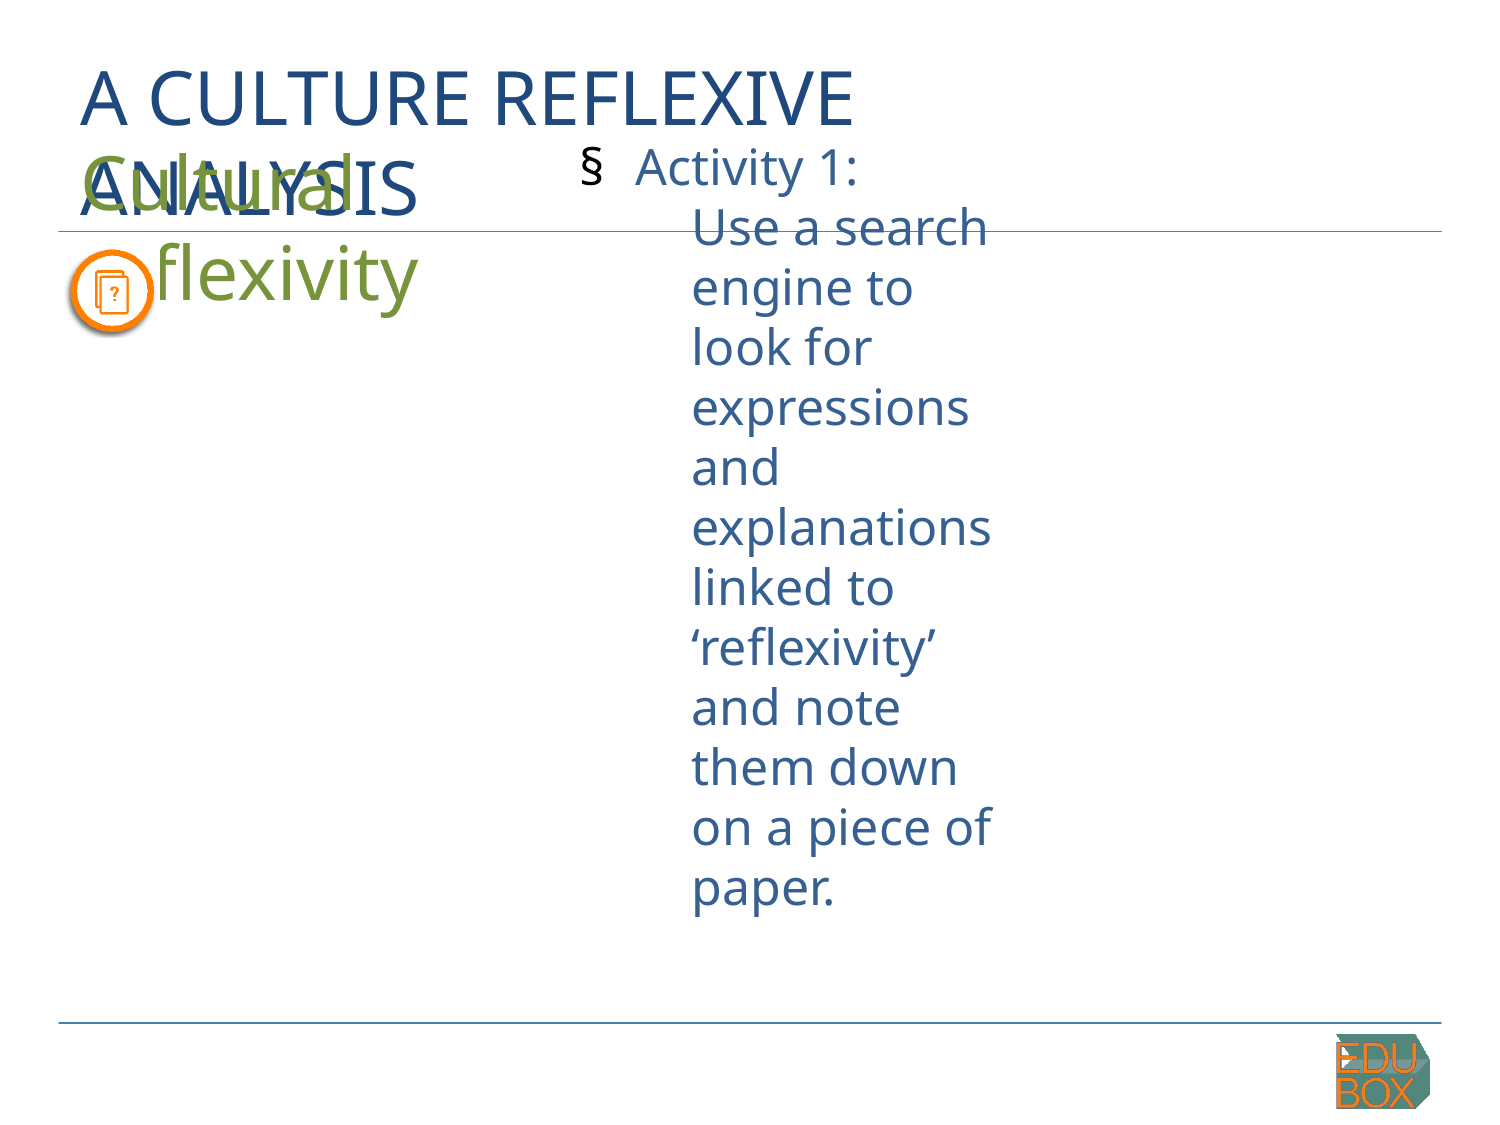

# A CULTURE REFLEXIVE ANALYSIS
Cultural reflexivity
Activity 1:
Use a search engine to look for expressions and explanations linked to ‘reflexivity’ and note them down on a piece of paper.